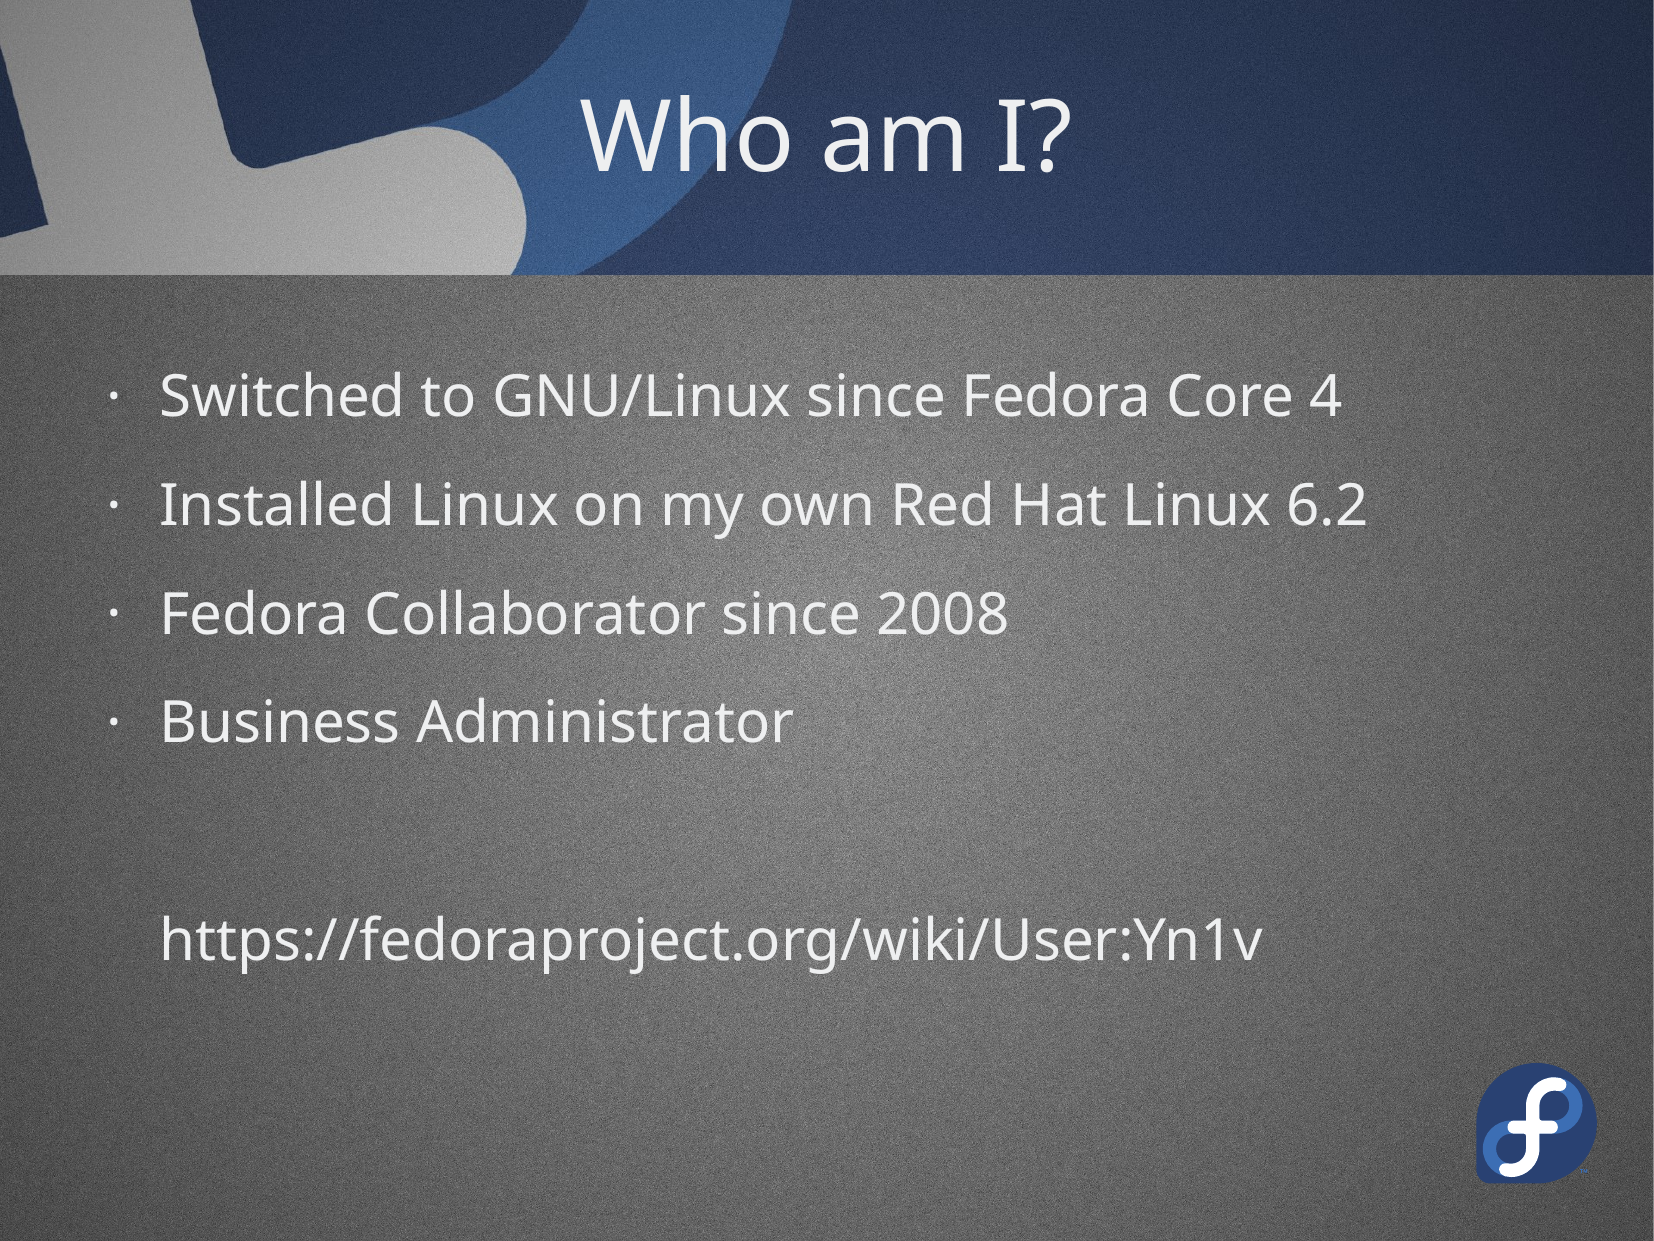

# Who am I?
Switched to GNU/Linux since Fedora Core 4
Installed Linux on my own Red Hat Linux 6.2
Fedora Collaborator since 2008
Business Administrator
https://fedoraproject.org/wiki/User:Yn1v